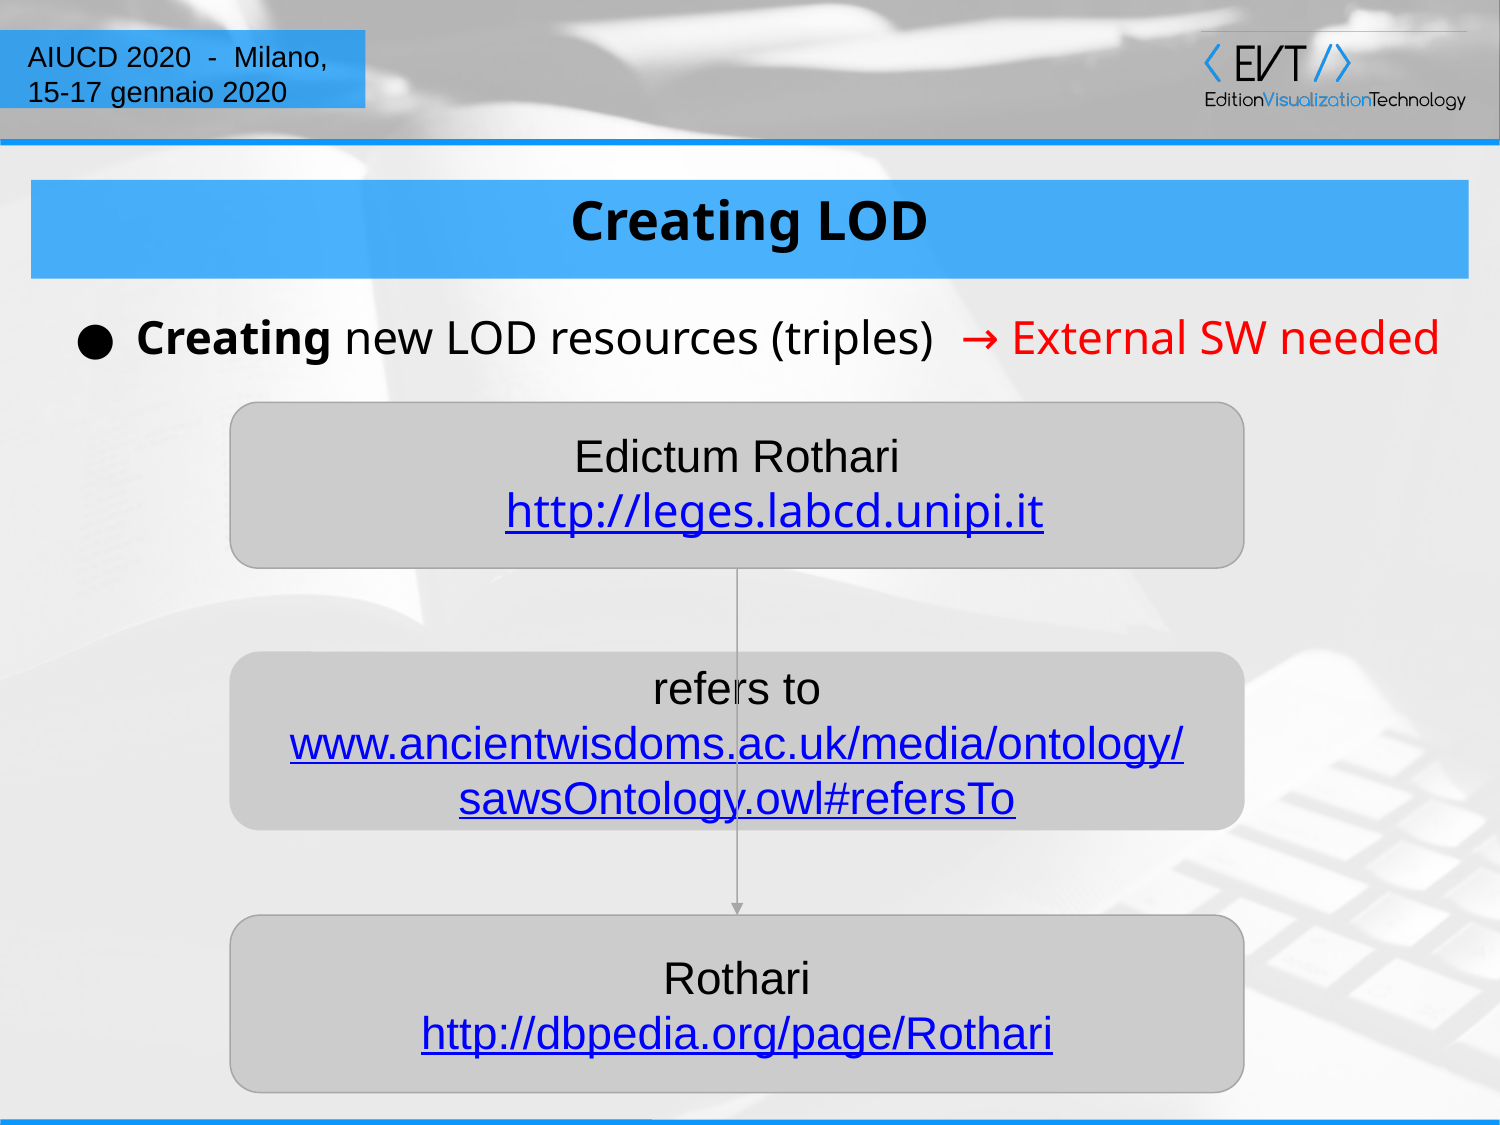

# Creating LOD
Creating new LOD resources (triples)	→ External SW needed
Edictum Rothari
http://leges.labcd.unipi.it
refers to
www.ancientwisdoms.ac.uk/media/ontology/
sawsOntology.owl#refersTo
Rothari
http://dbpedia.org/page/Rothari